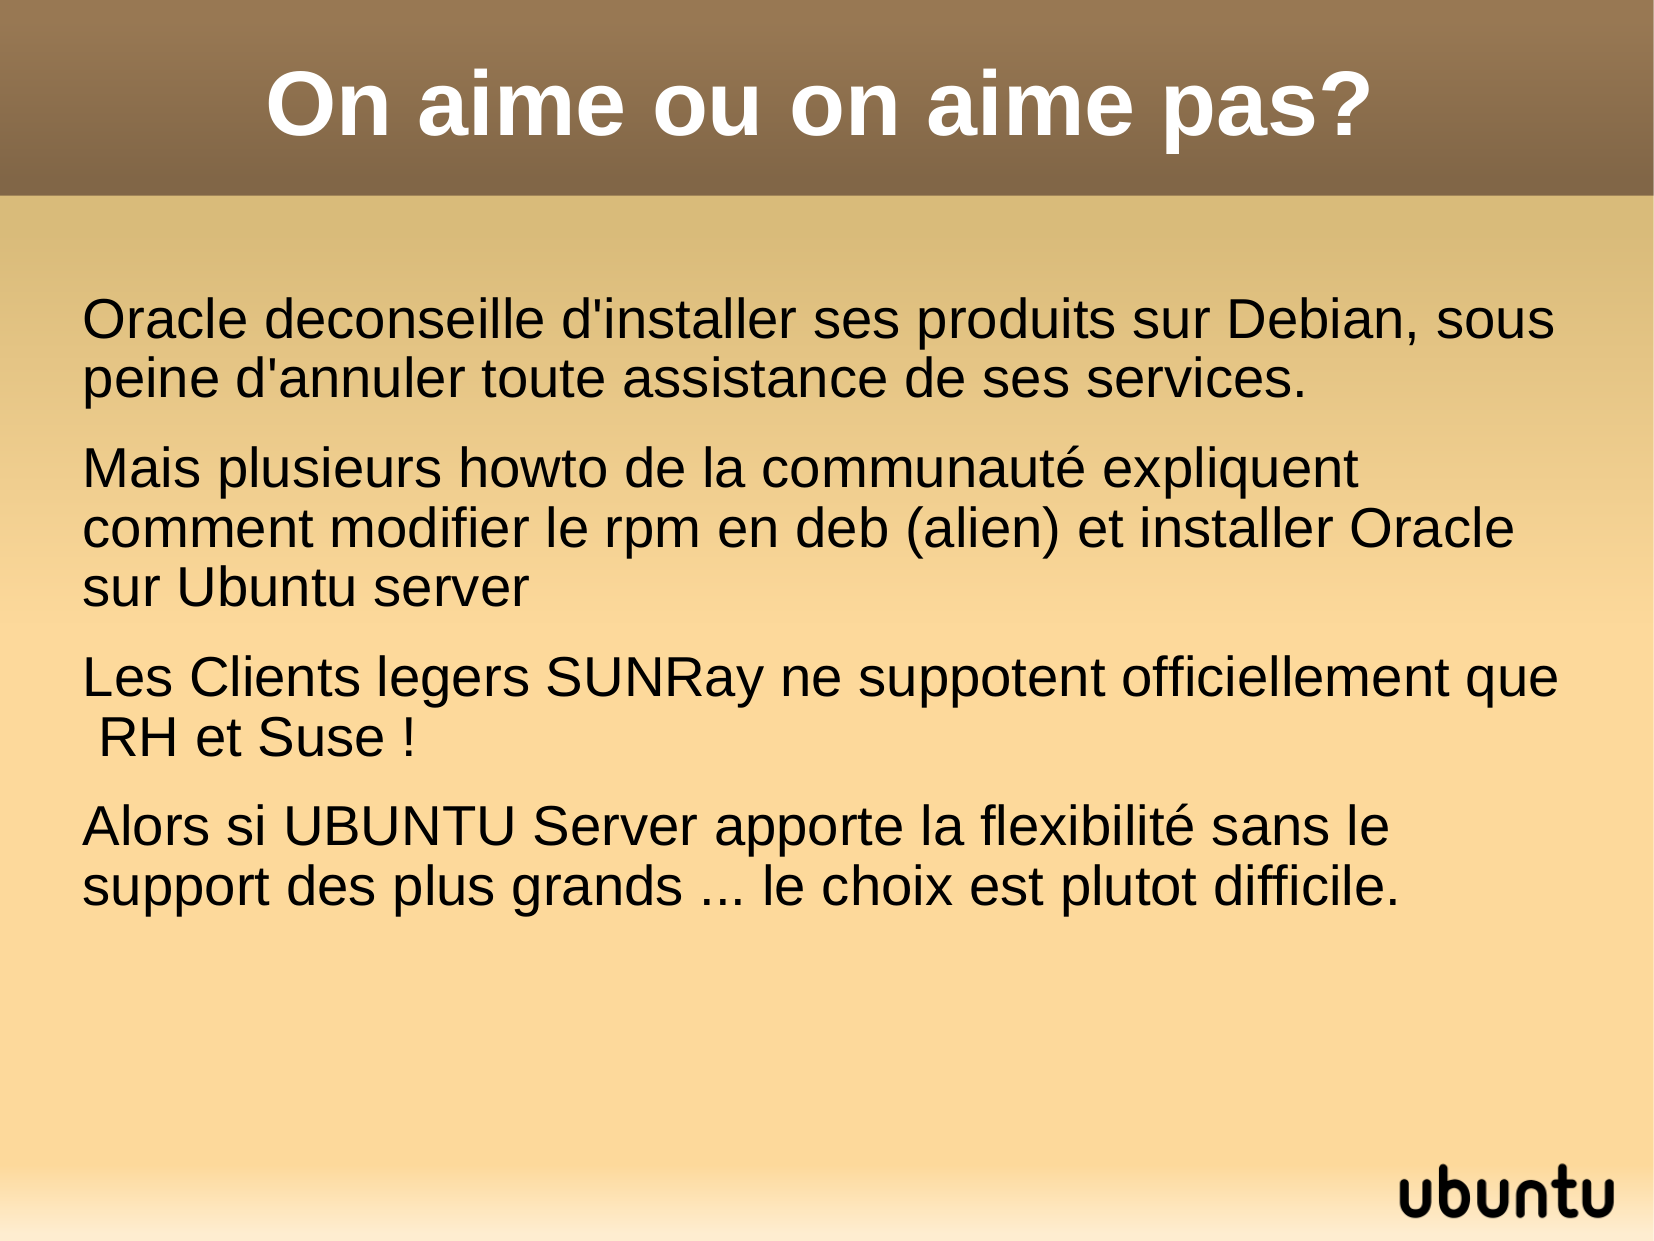

# On aime ou on aime pas?
Oracle deconseille d'installer ses produits sur Debian, sous peine d'annuler toute assistance de ses services.
Mais plusieurs howto de la communauté expliquent comment modifier le rpm en deb (alien) et installer Oracle sur Ubuntu server
Les Clients legers SUNRay ne suppotent officiellement que RH et Suse !
Alors si UBUNTU Server apporte la flexibilité sans le support des plus grands ... le choix est plutot difficile.